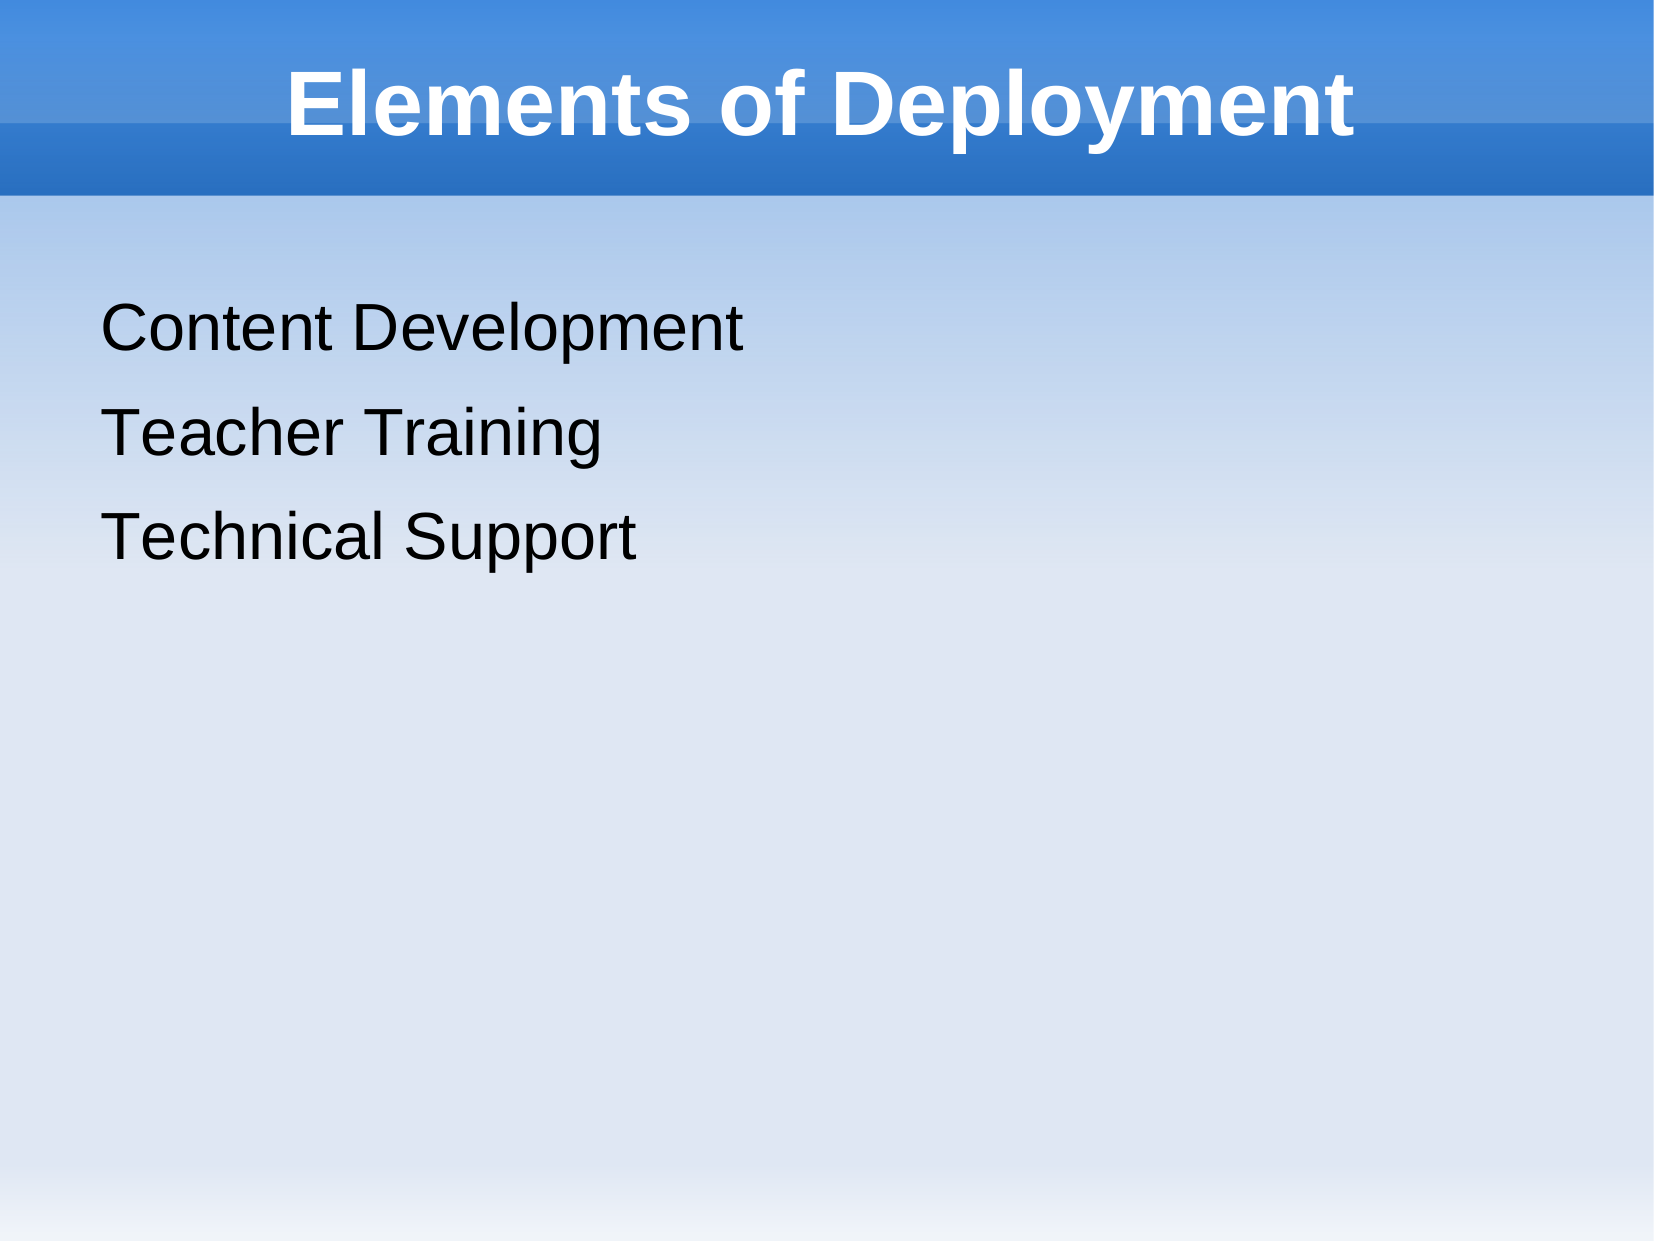

# Elements of Deployment
Content Development
Teacher Training
Technical Support